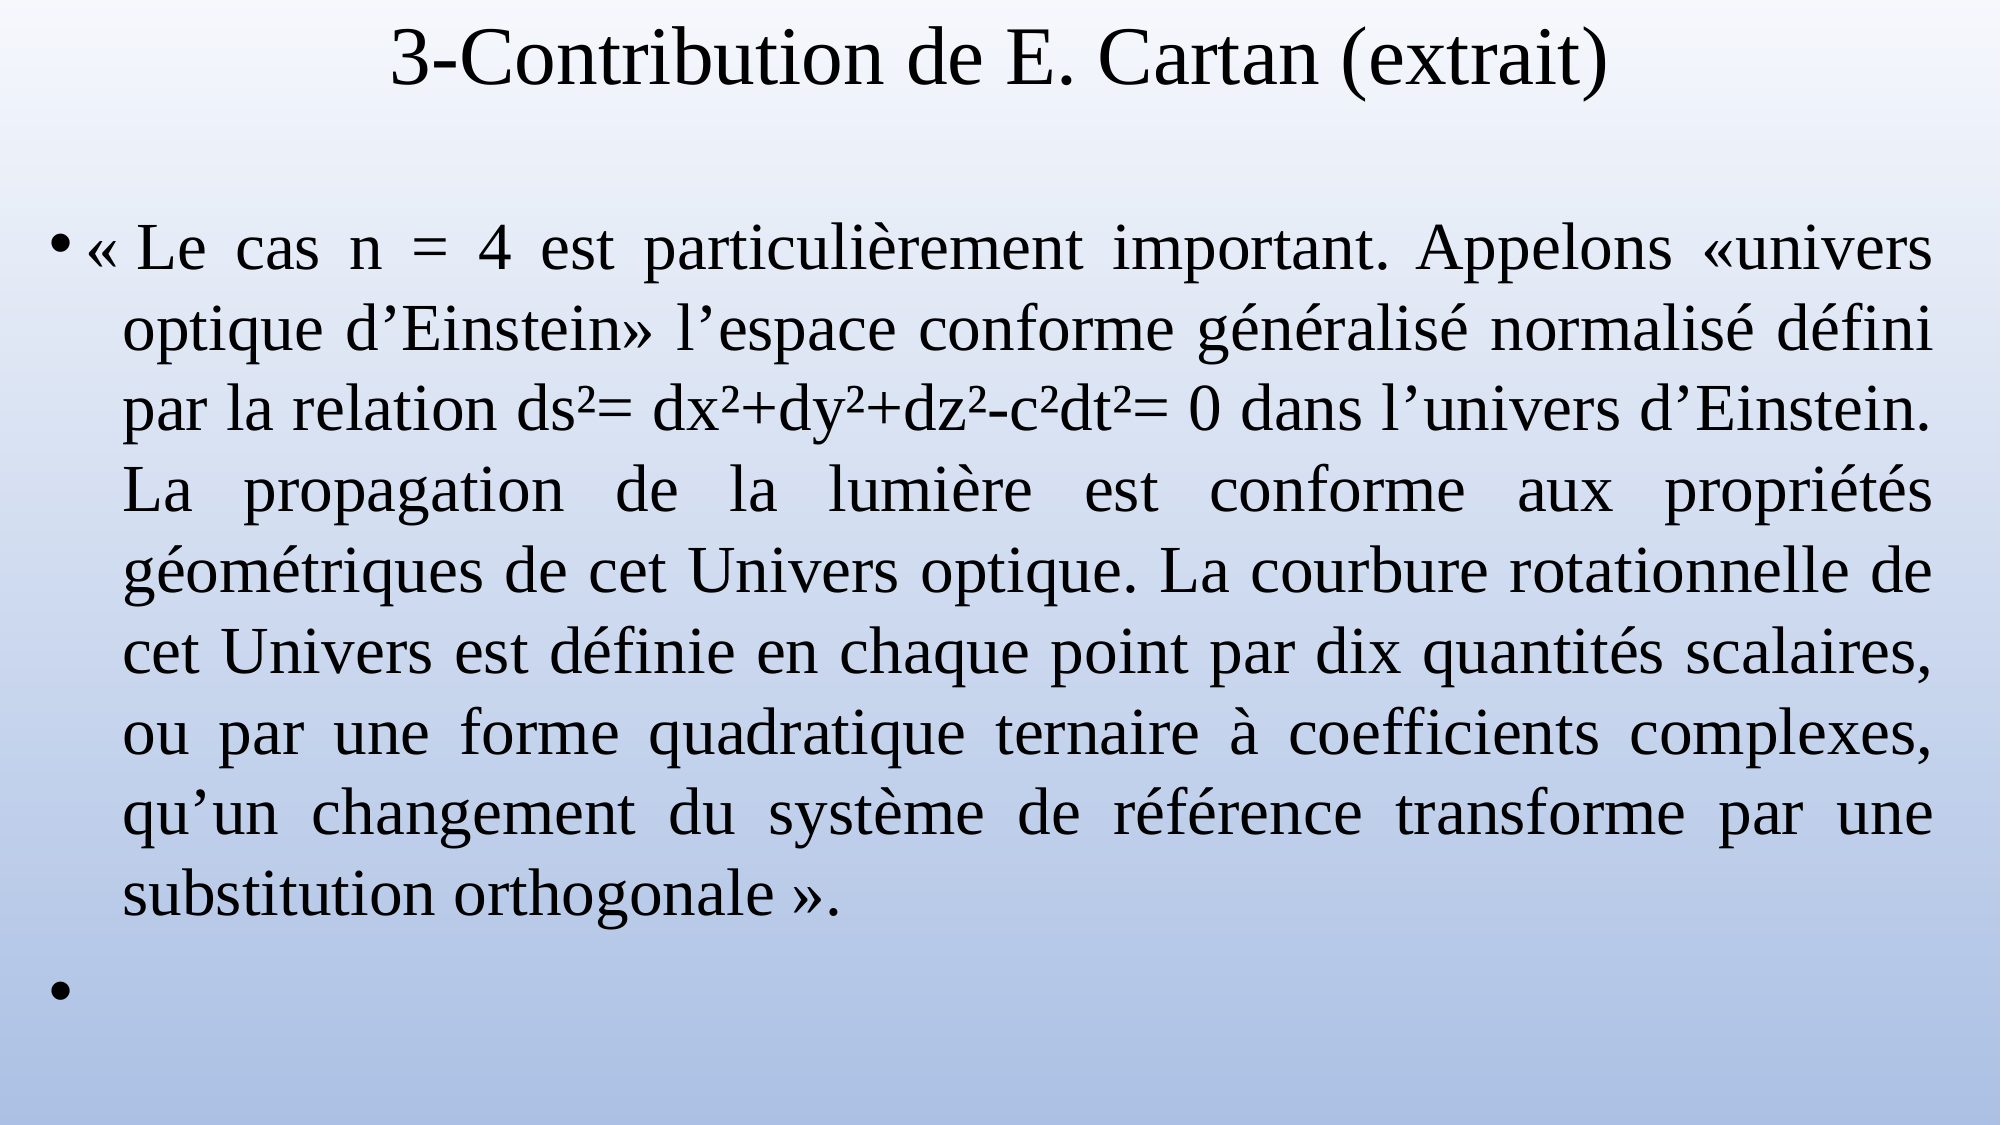

# 3-Contribution de E. Cartan (extrait)
« Le cas n = 4 est particulièrement important. Appelons «univers optique d’Einstein» l’espace conforme généralisé normalisé défini par la relation ds²= dx²+dy²+dz²-c²dt²= 0 dans l’univers d’Einstein. La propagation de la lumière est conforme aux propriétés géométriques de cet Univers optique. La courbure rotationnelle de cet Univers est définie en chaque point par dix quantités scalaires, ou par une forme quadratique ternaire à coefficients complexes, qu’un changement du système de référence transforme par une substitution orthogonale ».